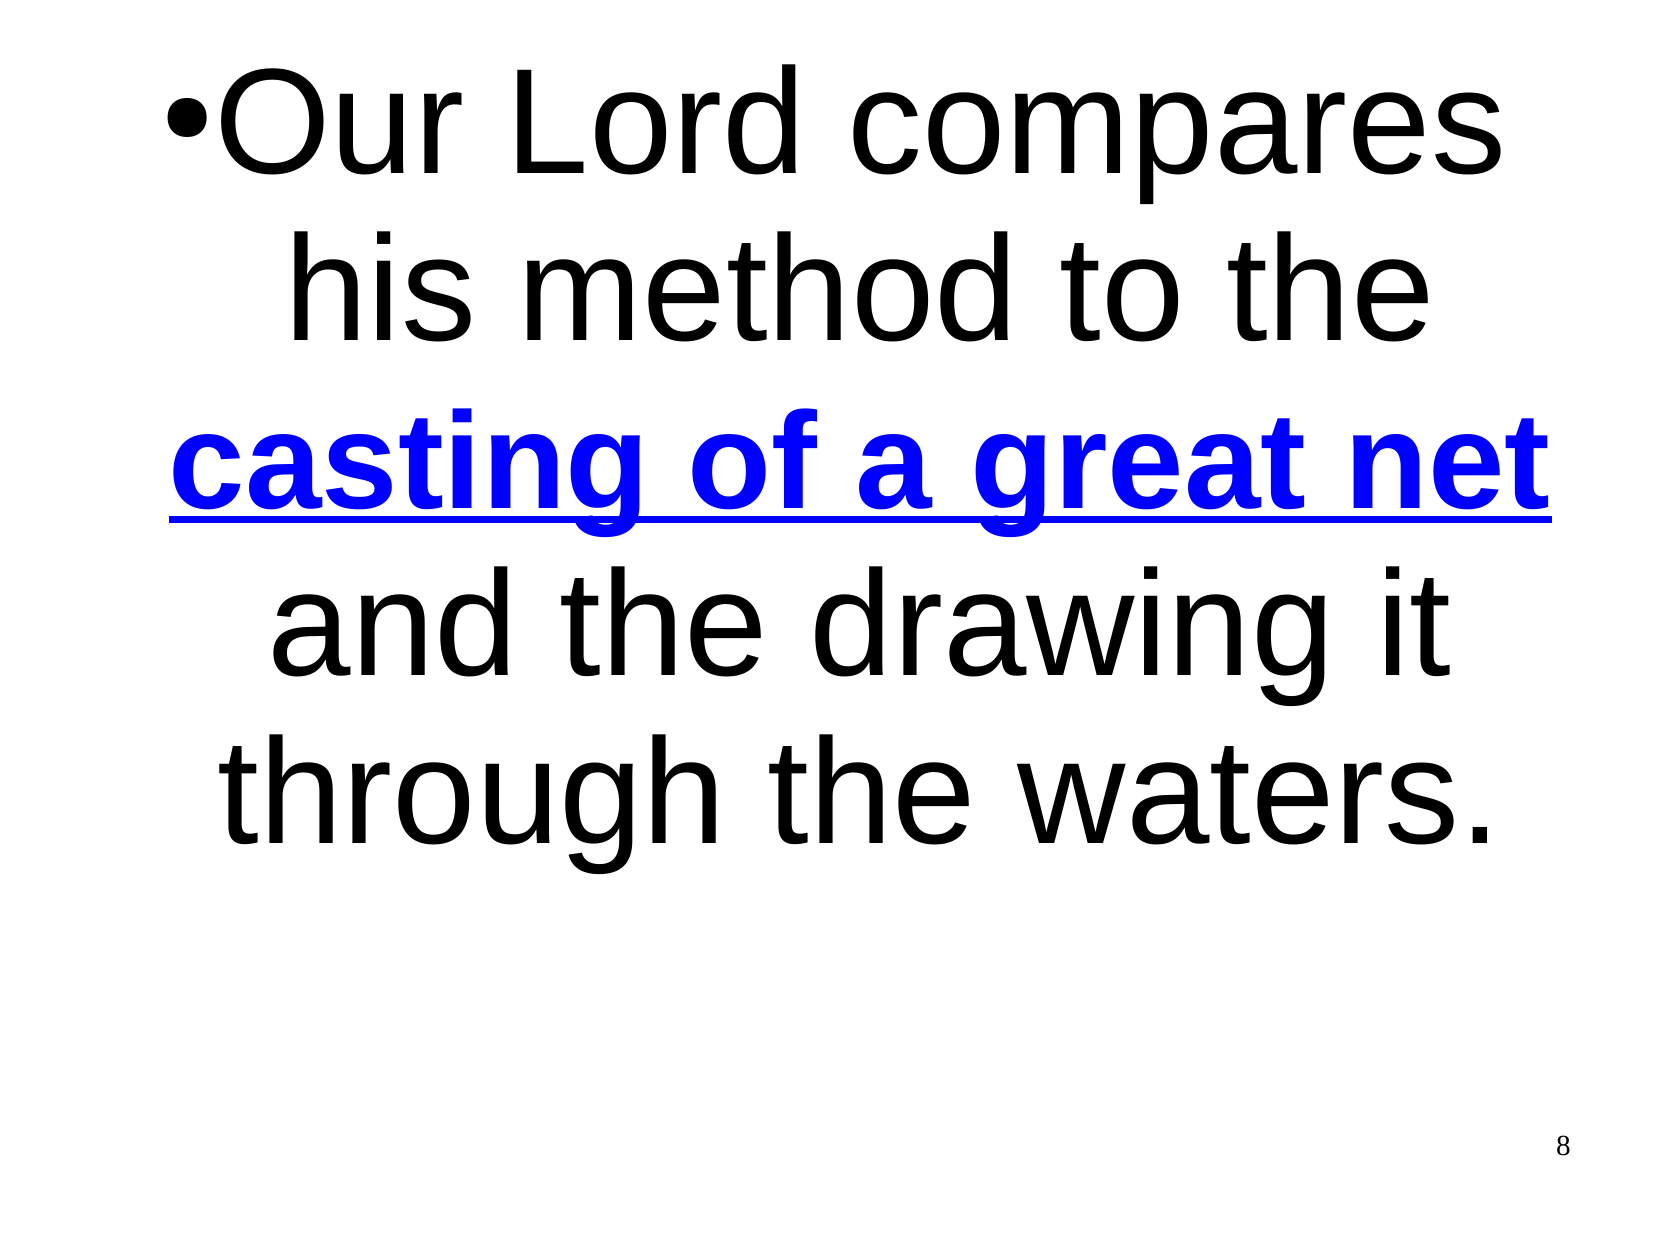

# Our Lord compares his method to the casting of a great net and the drawing it through the waters.
8